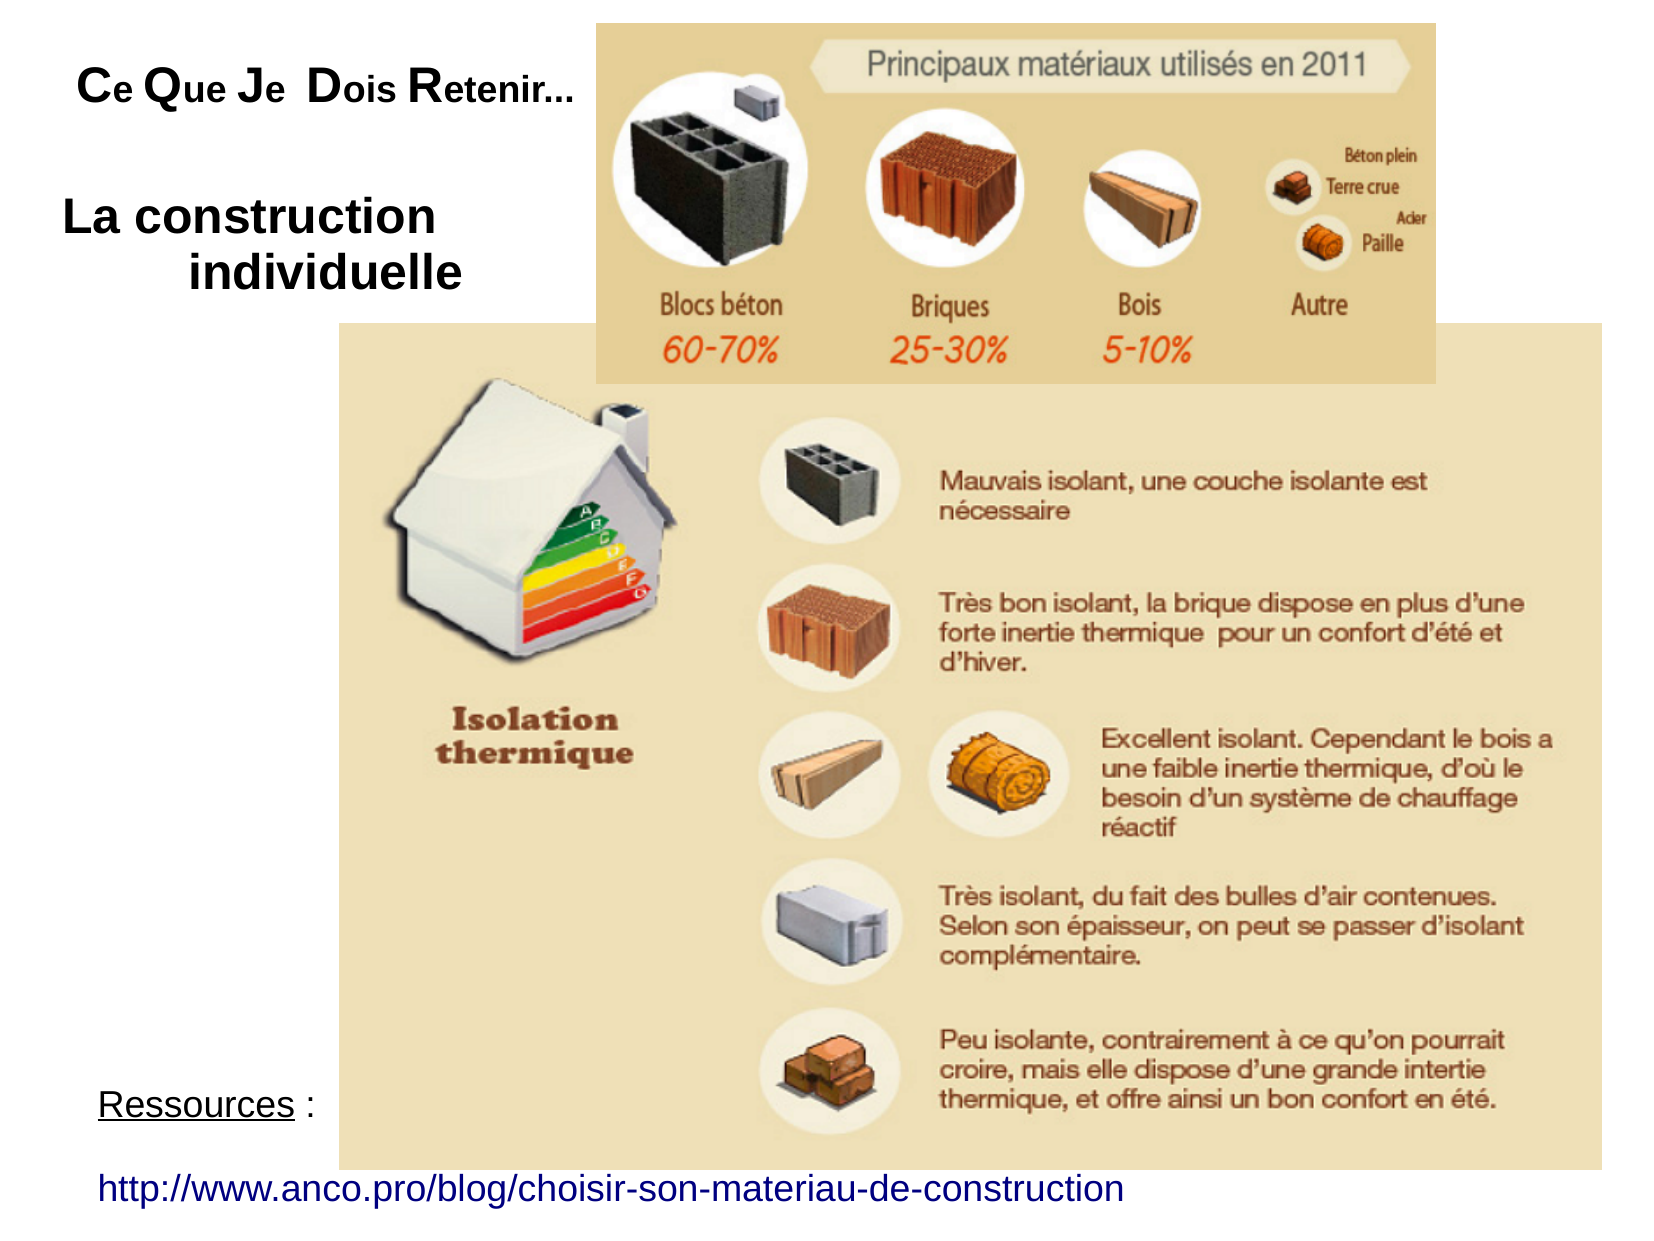

Ce Que Je Dois Retenir...
La construction
 individuelle
Ressources :
http://www.anco.pro/blog/choisir-son-materiau-de-construction